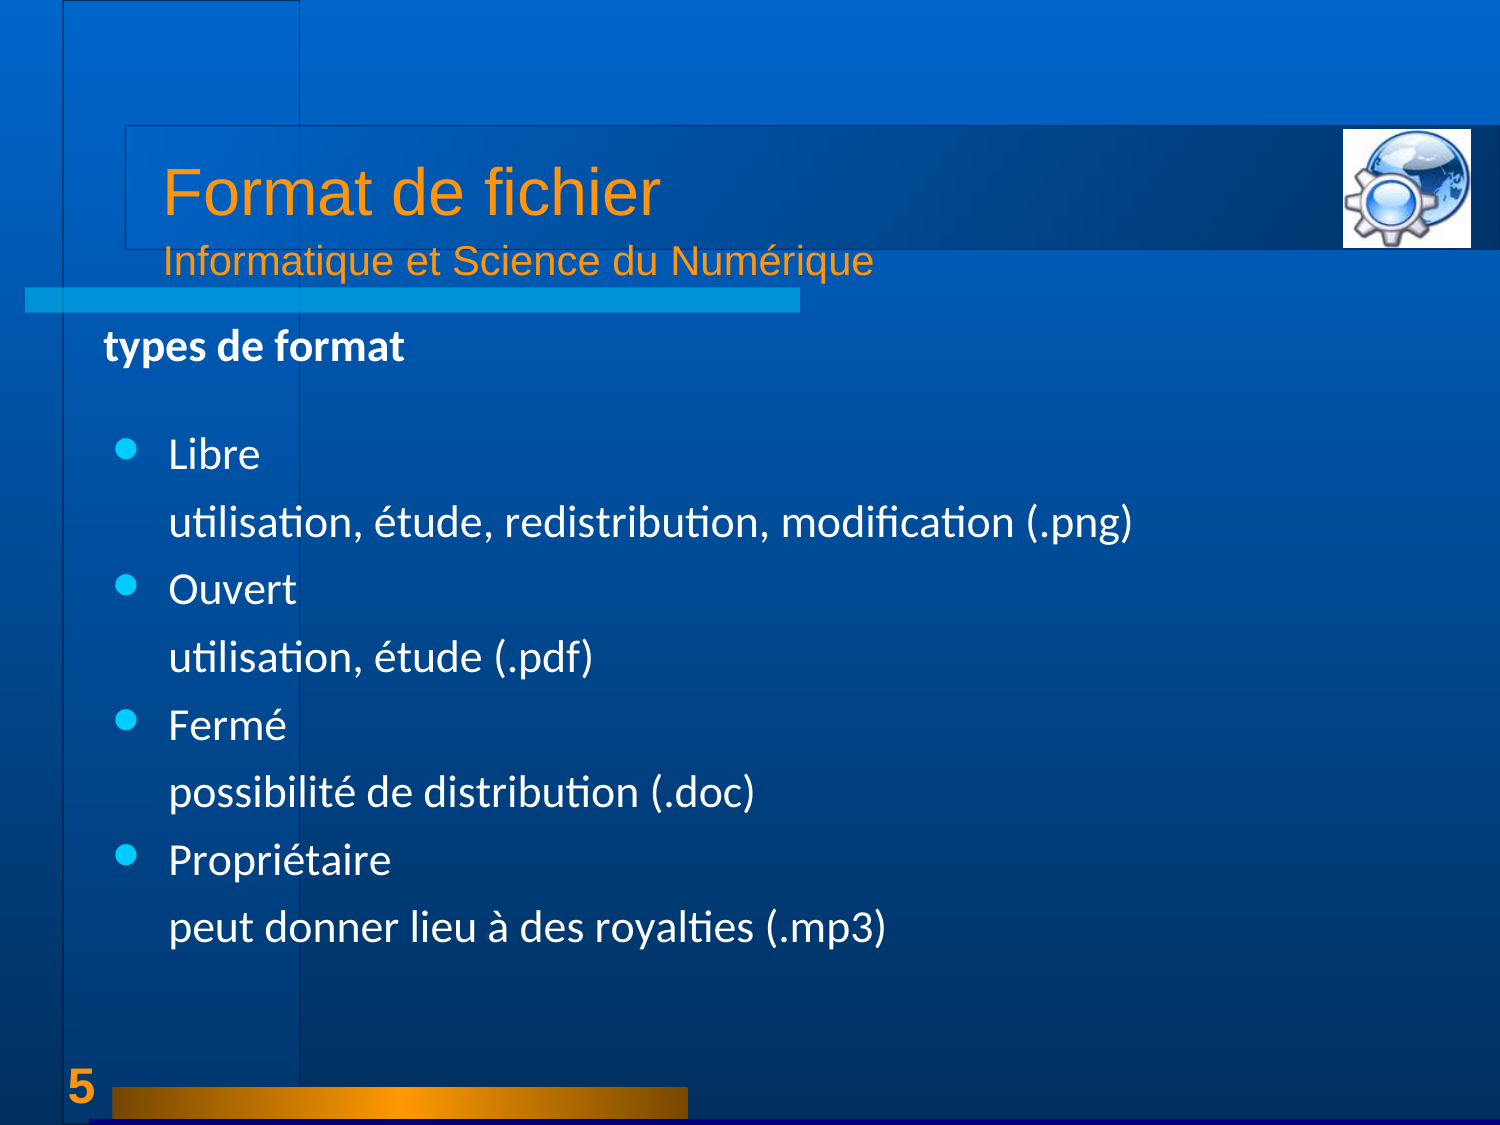

types de format
Libre
utilisation, étude, redistribution, modification (.png)
Ouvert
utilisation, étude (.pdf)
Fermé
possibilité de distribution (.doc)
Propriétaire
peut donner lieu à des royalties (.mp3)